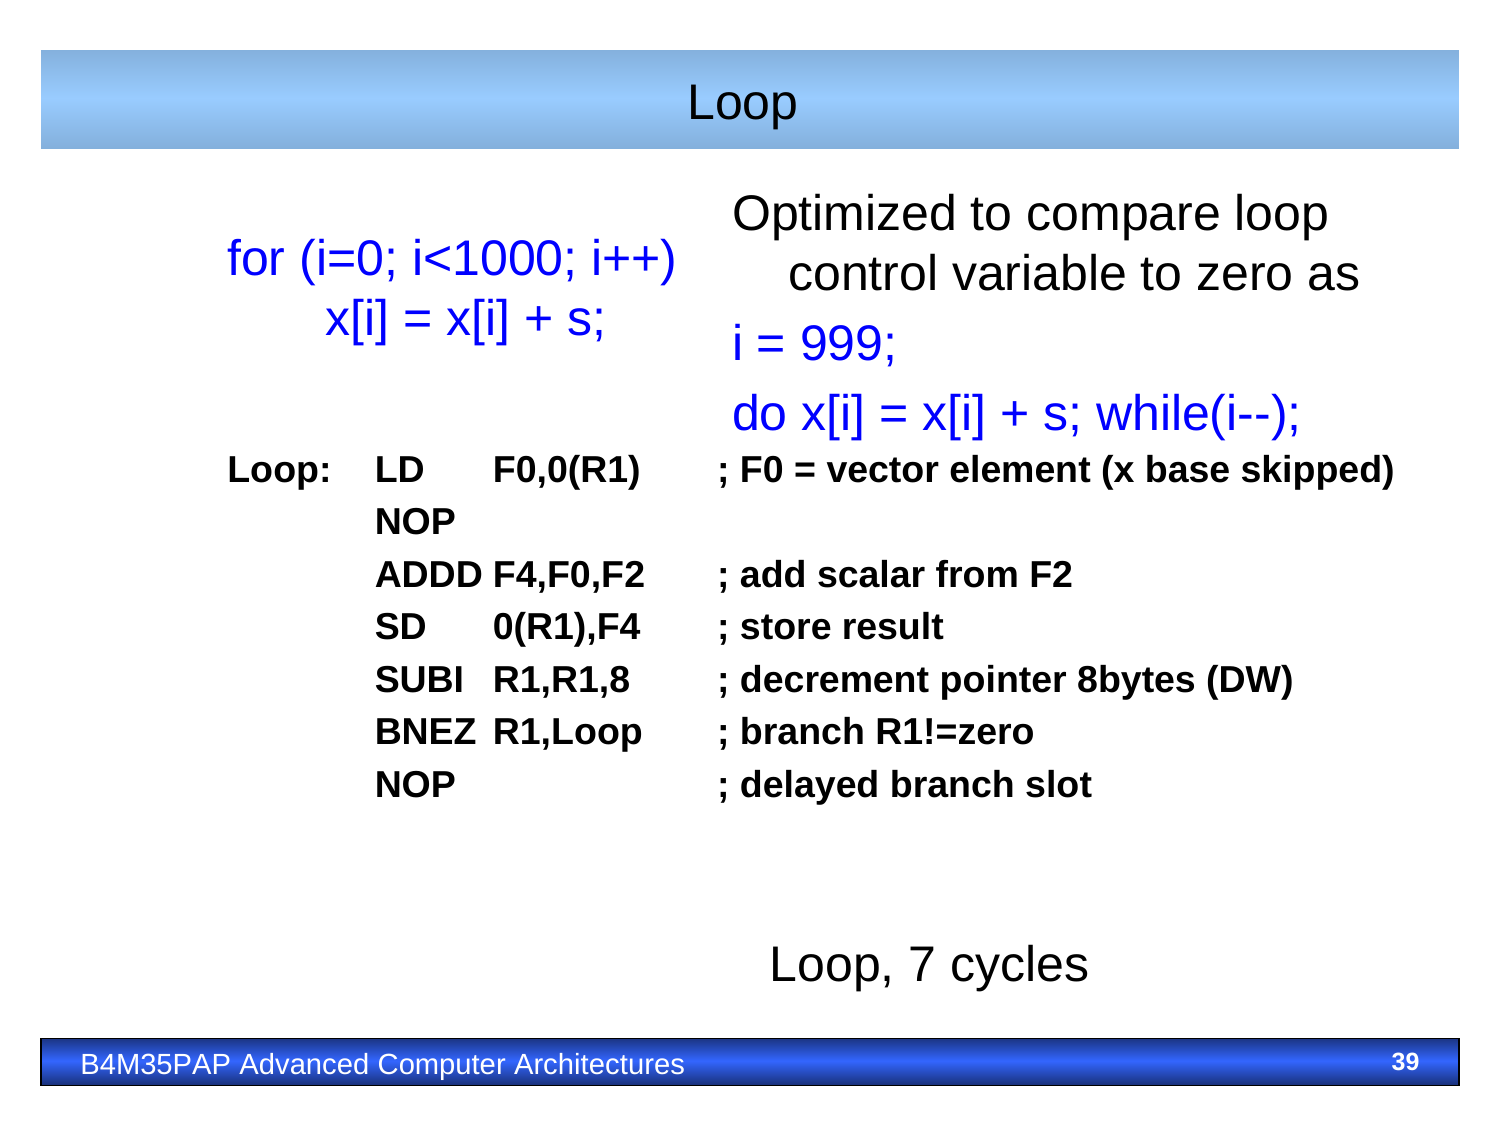

# Loop
Optimized to compare loop control variable to zero as
i = 999;
do x[i] = x[i] + s; while(i--);
for (i=0; i<1000; i++)
 x[i] = x[i] + s;
Loop:	LD	F0,0(R1)		; F0 = vector element (x base skipped)
		NOP
 		ADDD	F4,F0,F2	; add scalar from F2
 		SD	0(R1),F4		; store result
 		SUBI	R1,R1,8		; decrement pointer 8bytes (DW)
 		BNEZ	R1,Loop	; branch R1!=zero
 		NOP					; delayed branch slot
Loop, 7 cycles